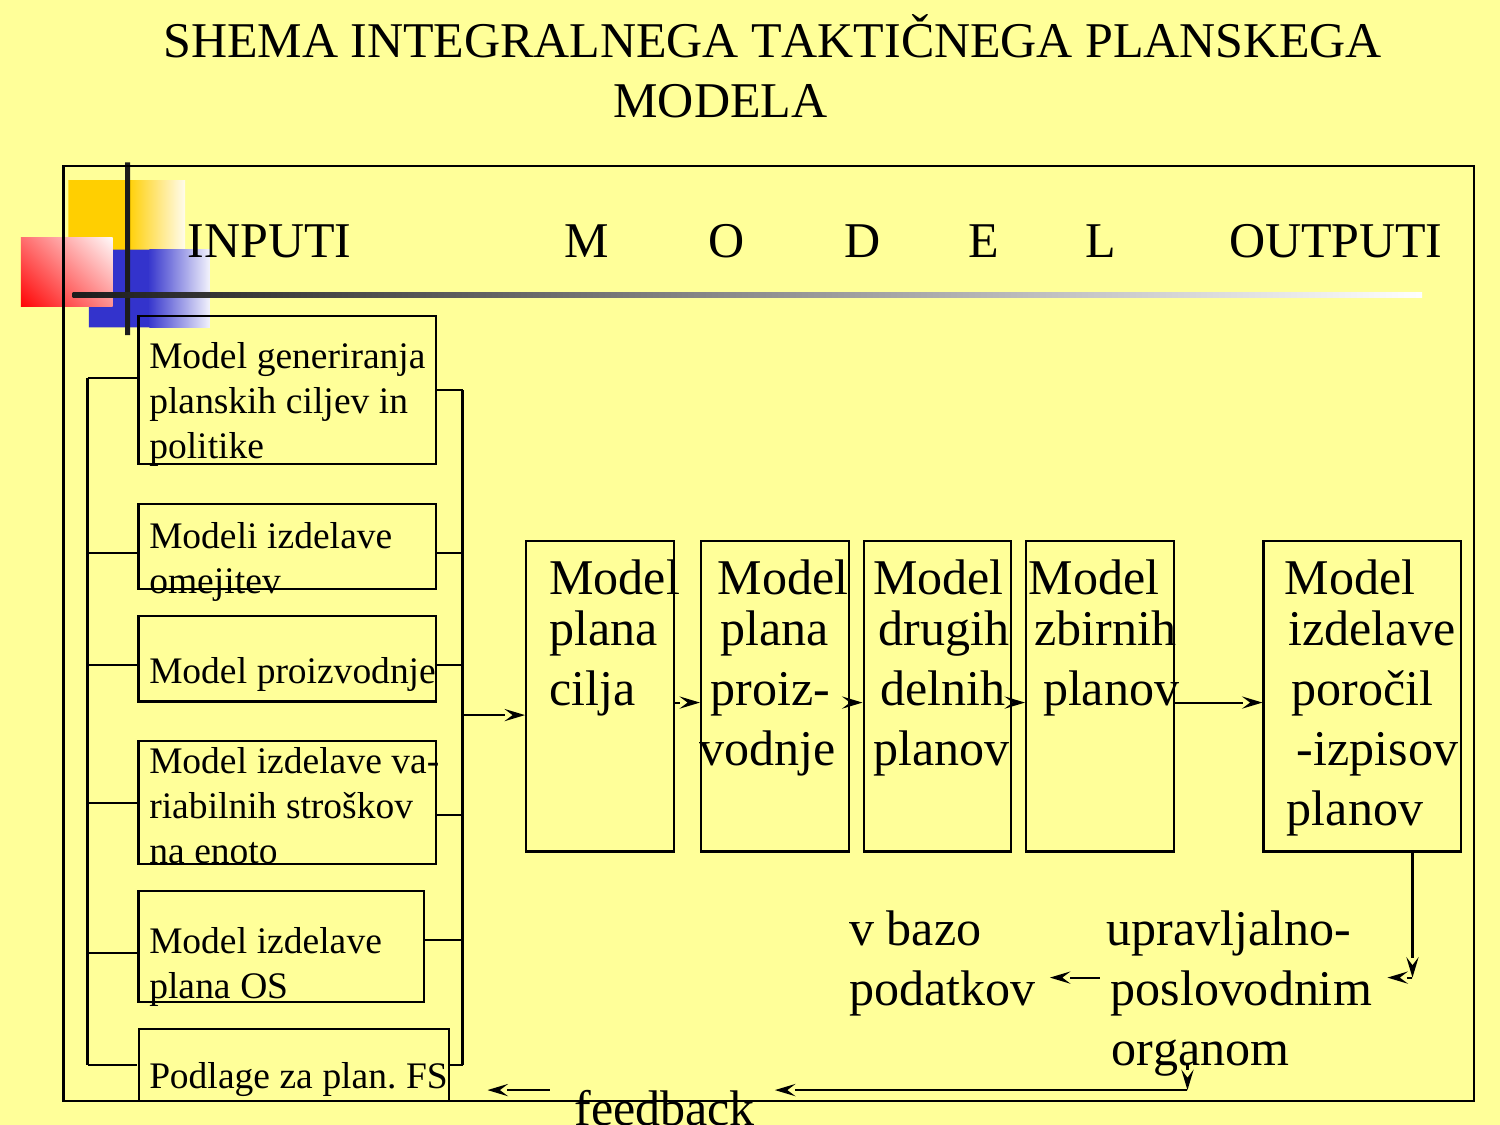

SHEMA INTEGRALNEGA TAKTIČNEGA PLANSKEGA
 MODELA
INPUTI M O D E L OUTPUTI
Model generiranja
planskih ciljev in
politike
Modeli izdelave
omejitev
Model proizvodnje
Model izdelave va-
riabilnih stroškov
na enoto
Model izdelave
plana OS
Podlage za plan. FS
Model Model Model Model Model
 plana plana drugih zbirnih izdelave
 cilja proiz- delnih planov poročil
 vodnje planov -izpisov
 planov
 v bazo upravljalno-
 podatkov poslovodnim
 organom
 feedback